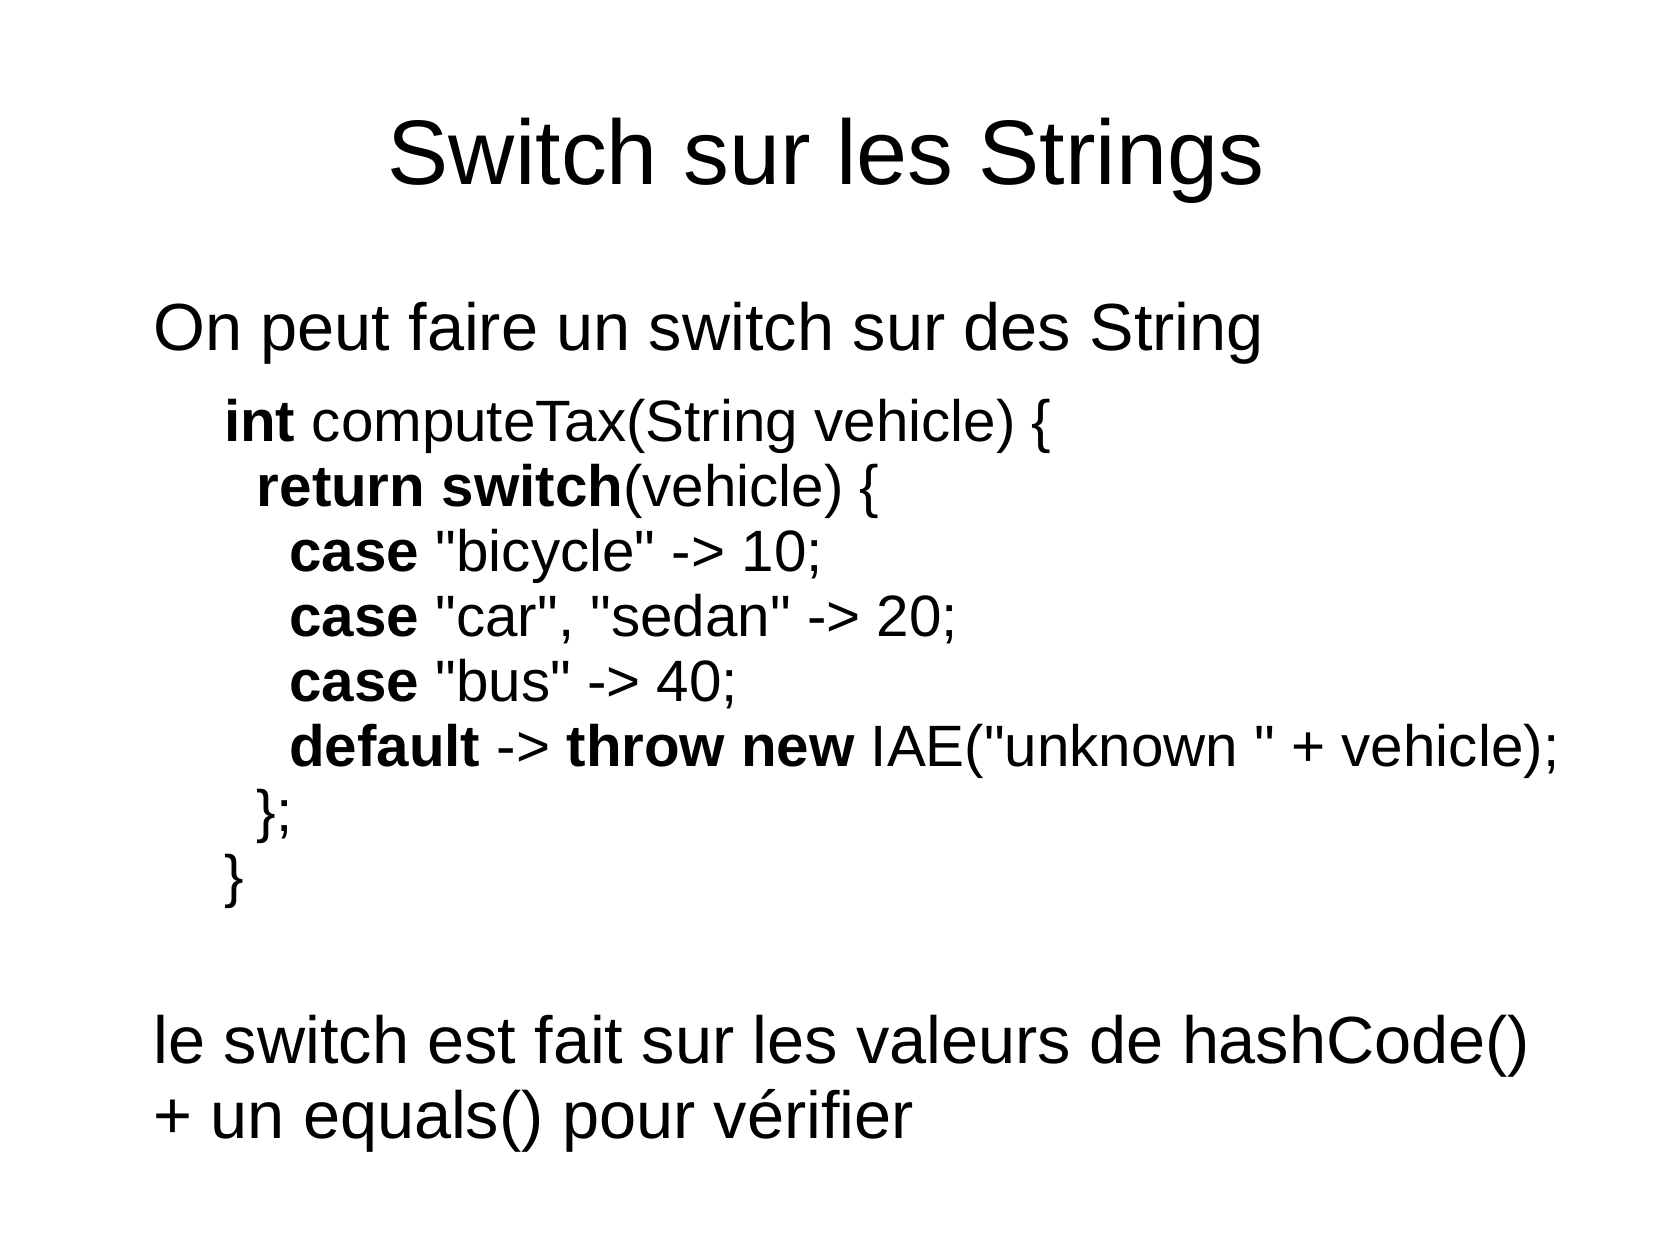

# Switch sur les Strings
On peut faire un switch sur des String
int computeTax(String vehicle) {
 return switch(vehicle) {
 case "bicycle" -> 10;
 case "car", "sedan" -> 20;
 case "bus" -> 40;
 default -> throw new IAE("unknown " + vehicle);
 };
}
le switch est fait sur les valeurs de hashCode() + un equals() pour vérifier